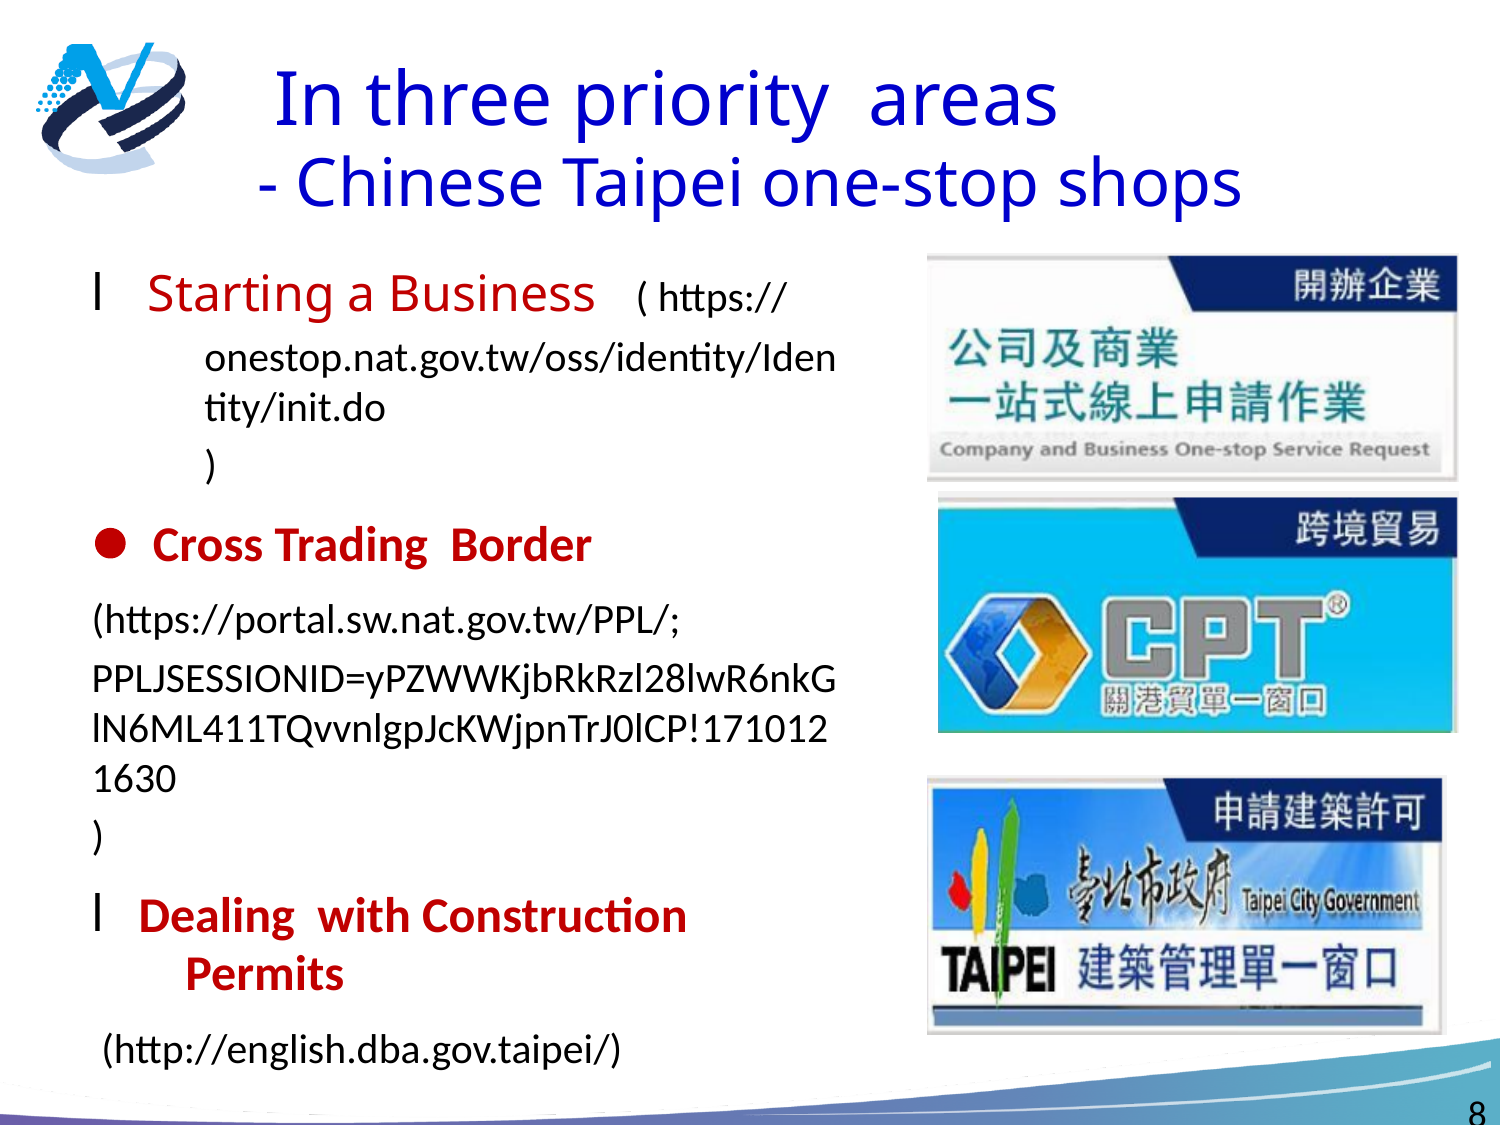

In three priority areas
- Chinese Taipei one-stop shops
Starting a Business ( https://onestop.nat.gov.tw/oss/identity/Identity/init.do)
 Cross Trading Border
(https://portal.sw.nat.gov.tw/PPL/;PPLJSESSIONID=yPZWWKjbRkRzl28lwR6nkGlN6ML411TQvvnlgpJcKWjpnTrJ0lCP!1710121630)
Dealing with Construction Permits
 (http://english.dba.gov.taipei/)